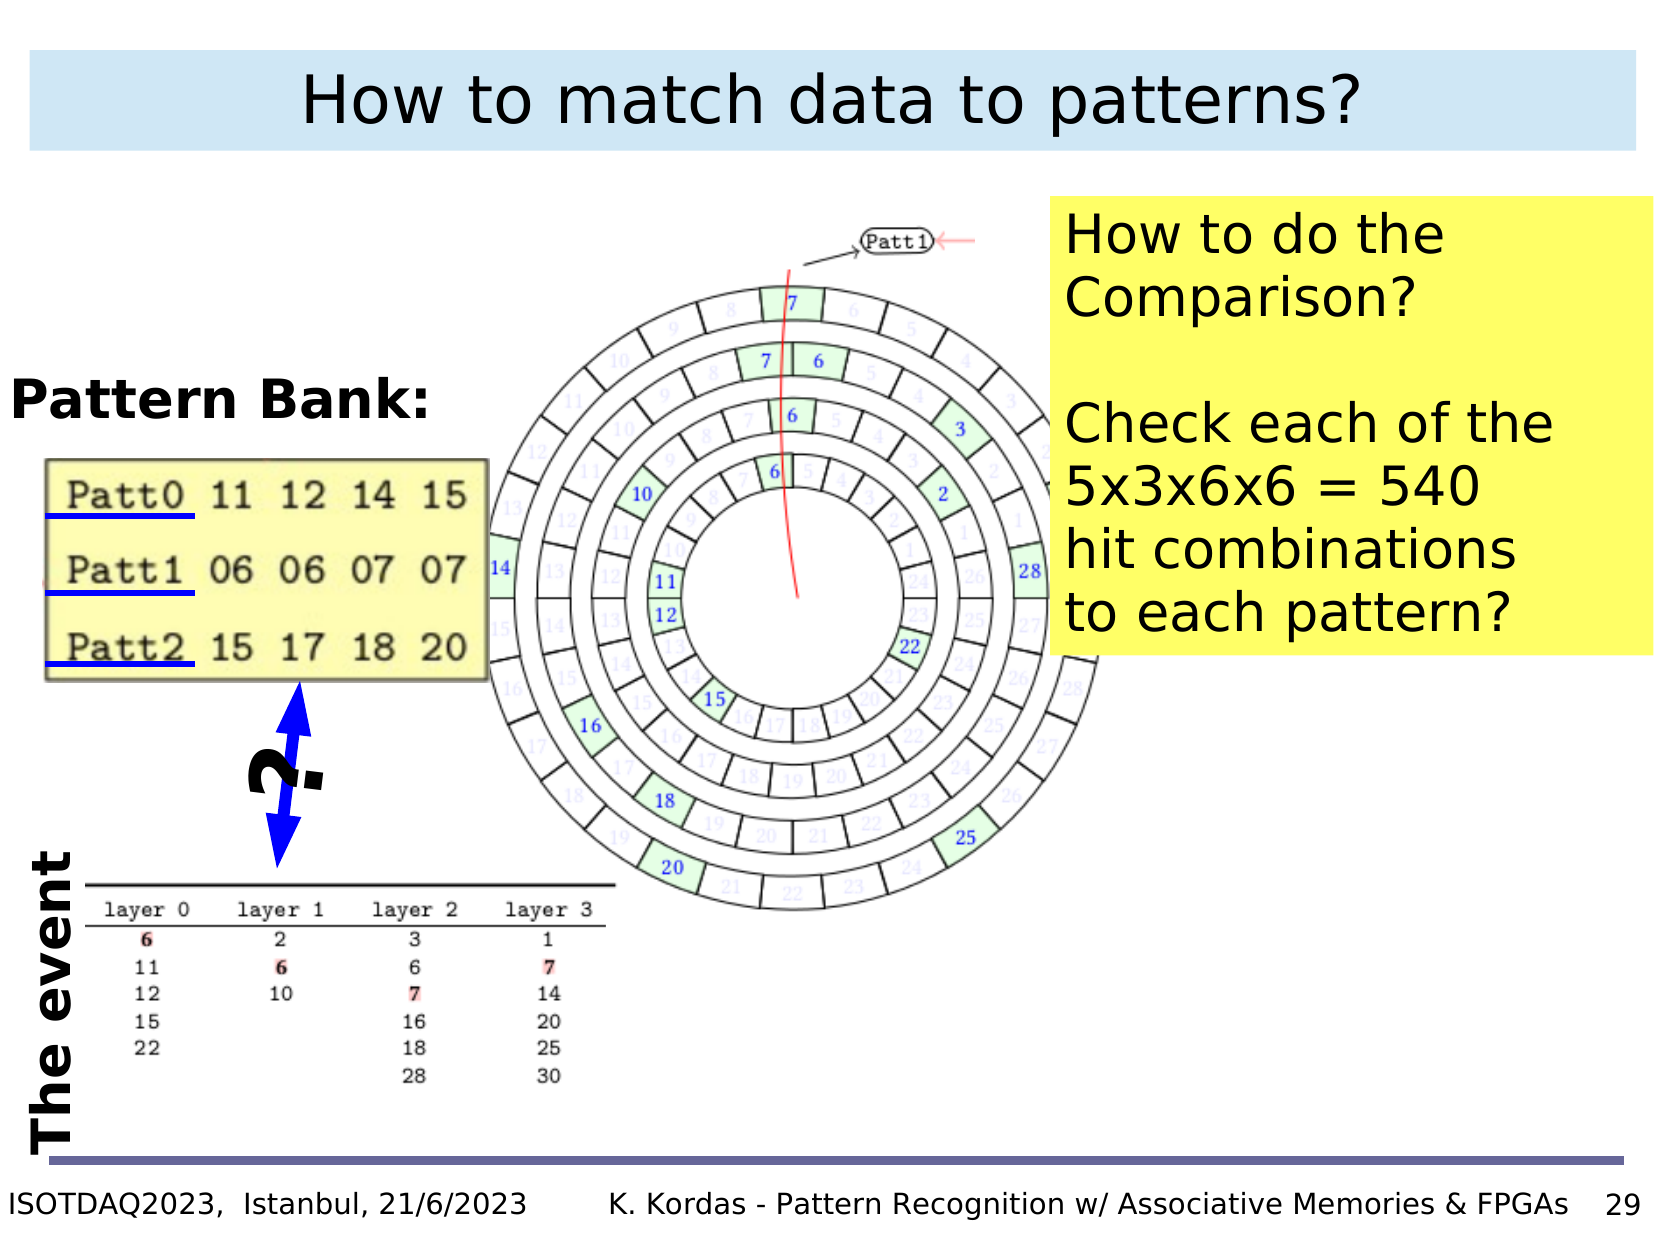

# How to match data to patterns?
How to do the
Comparison?
Check each of the
5x3x6x6 = 540
hit combinations
to each pattern?
In this example:
Pattern Bank:
?
The event
ISOTDAQ2023, Istanbul, 21/6/2023
K. Kordas - Pattern Recognition w/ Associative Memories & FPGAs
29